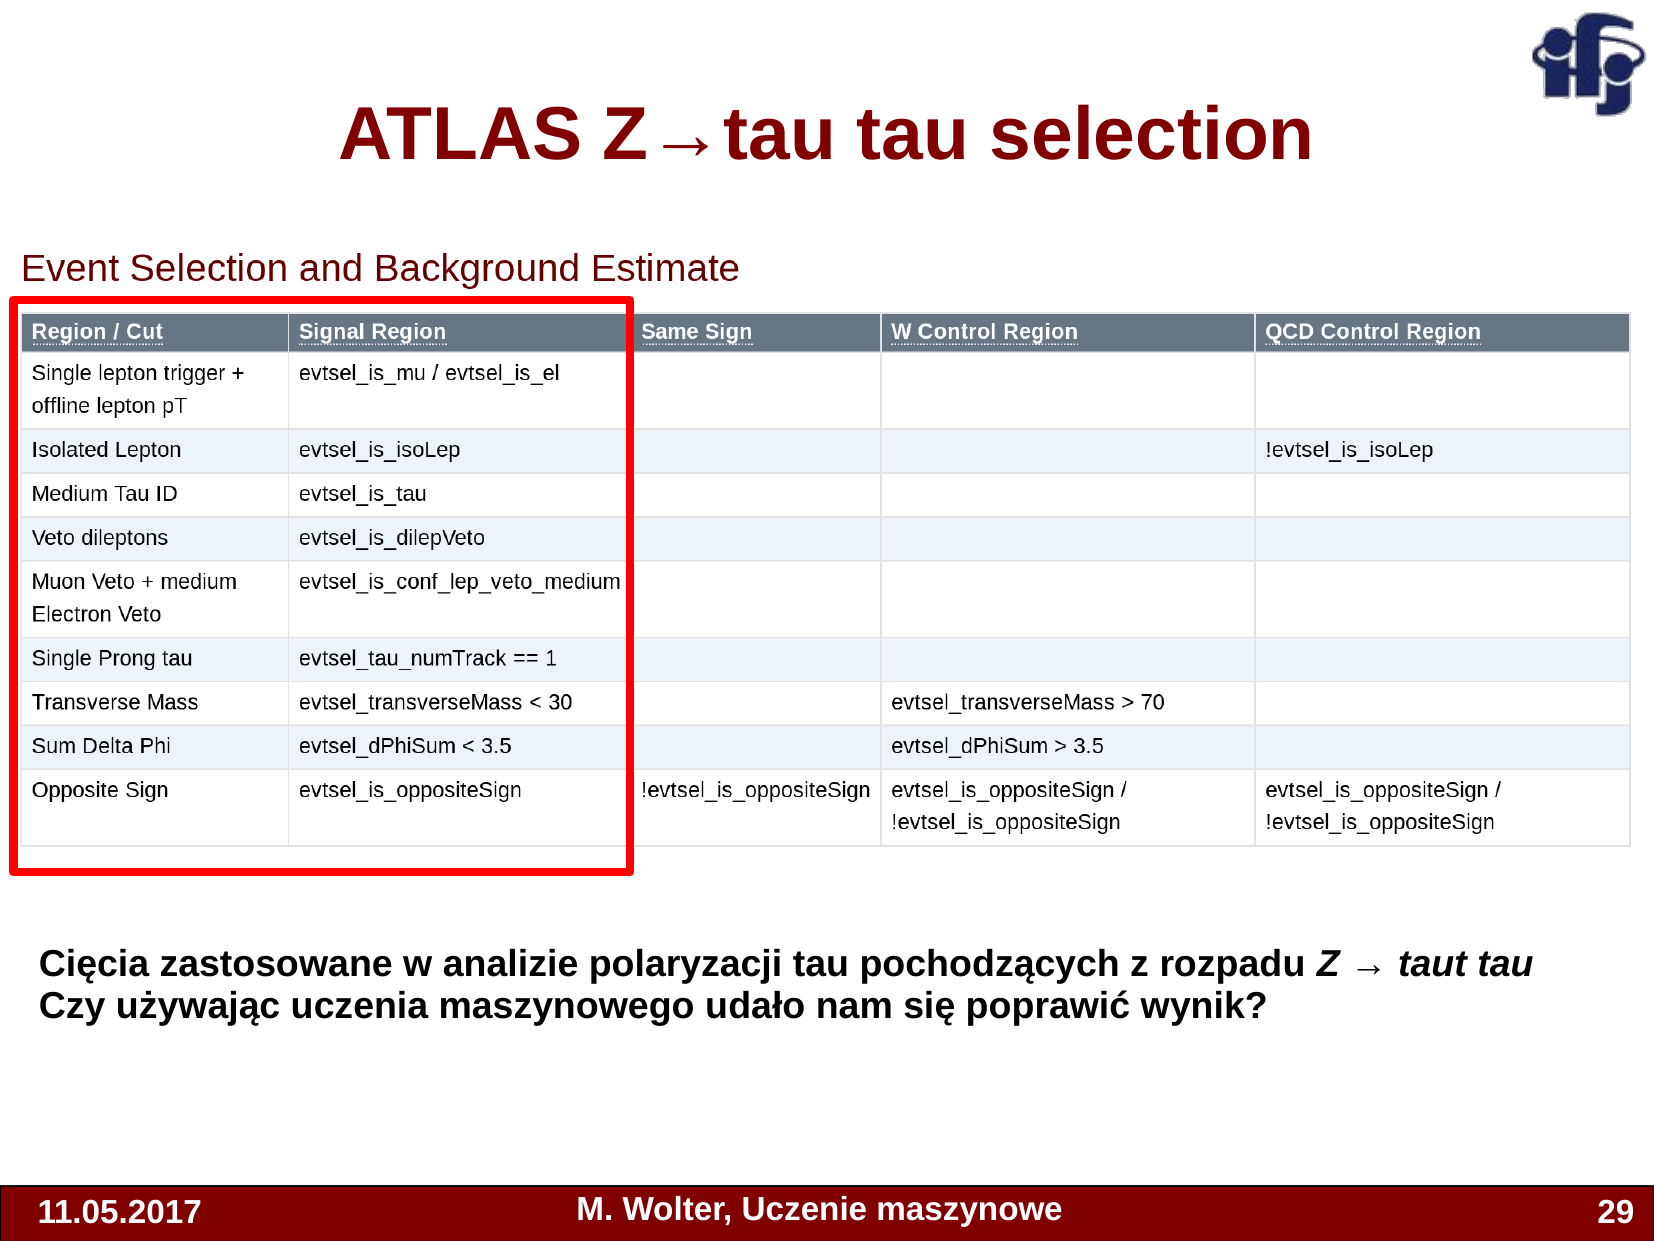

# ATLAS Z→tau tau selection
Cięcia zastosowane w analizie polaryzacji tau pochodzących z rozpadu Z → taut tau
Czy używając uczenia maszynowego udało nam się poprawić wynik?